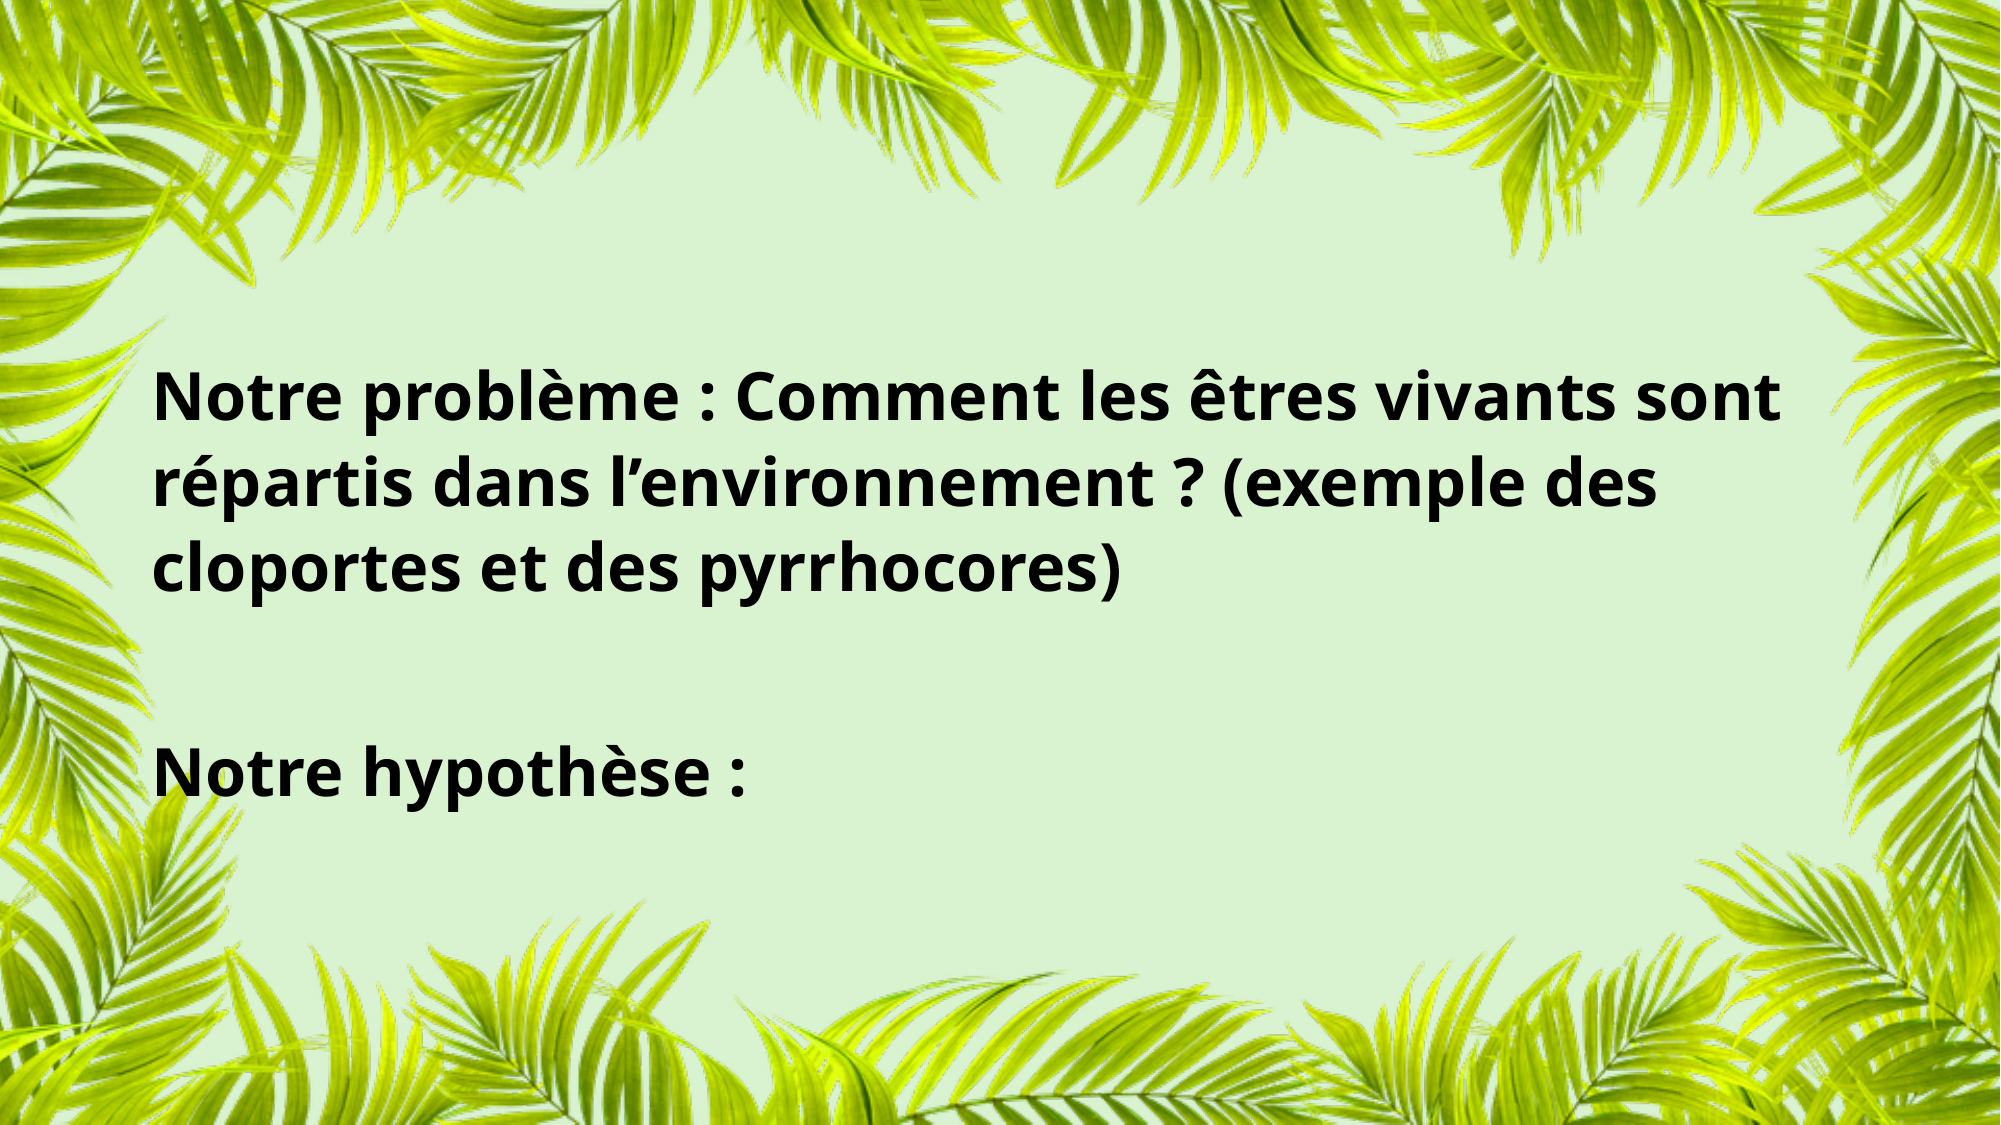

Notre problème : Comment les êtres vivants sont répartis dans l’environnement ? (exemple des cloportes et des pyrrhocores)
Notre hypothèse :